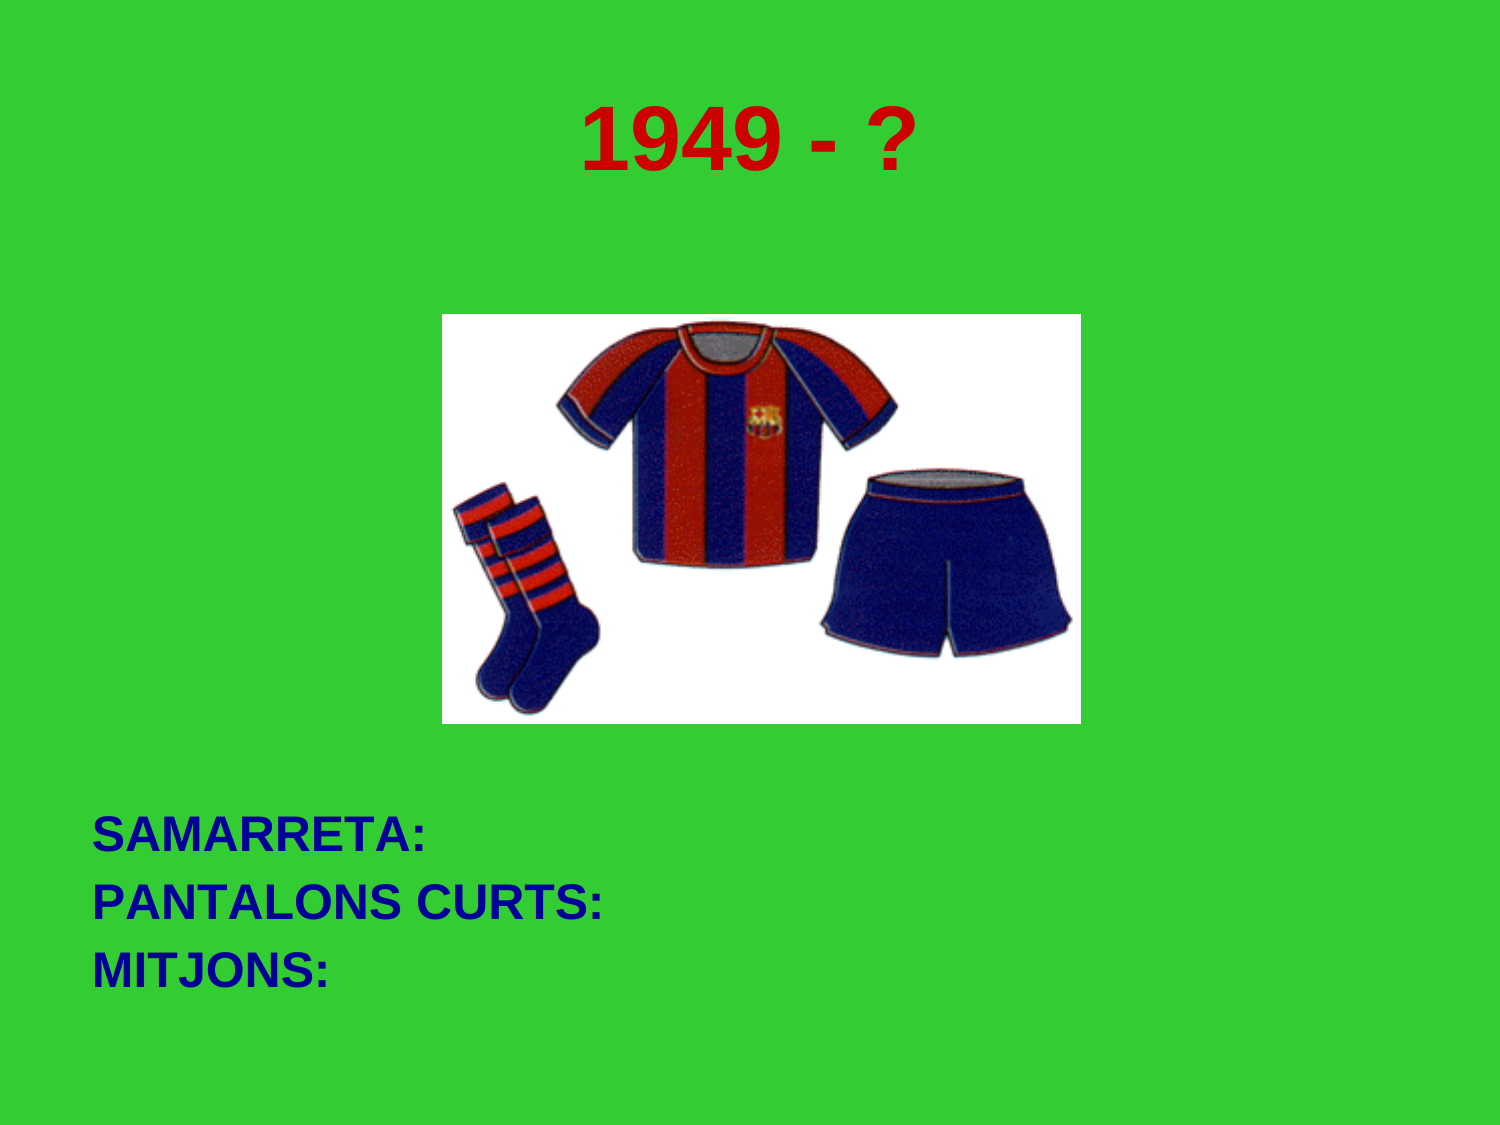

# 1949 - ?
SAMARRETA:
PANTALONS CURTS:
MITJONS: